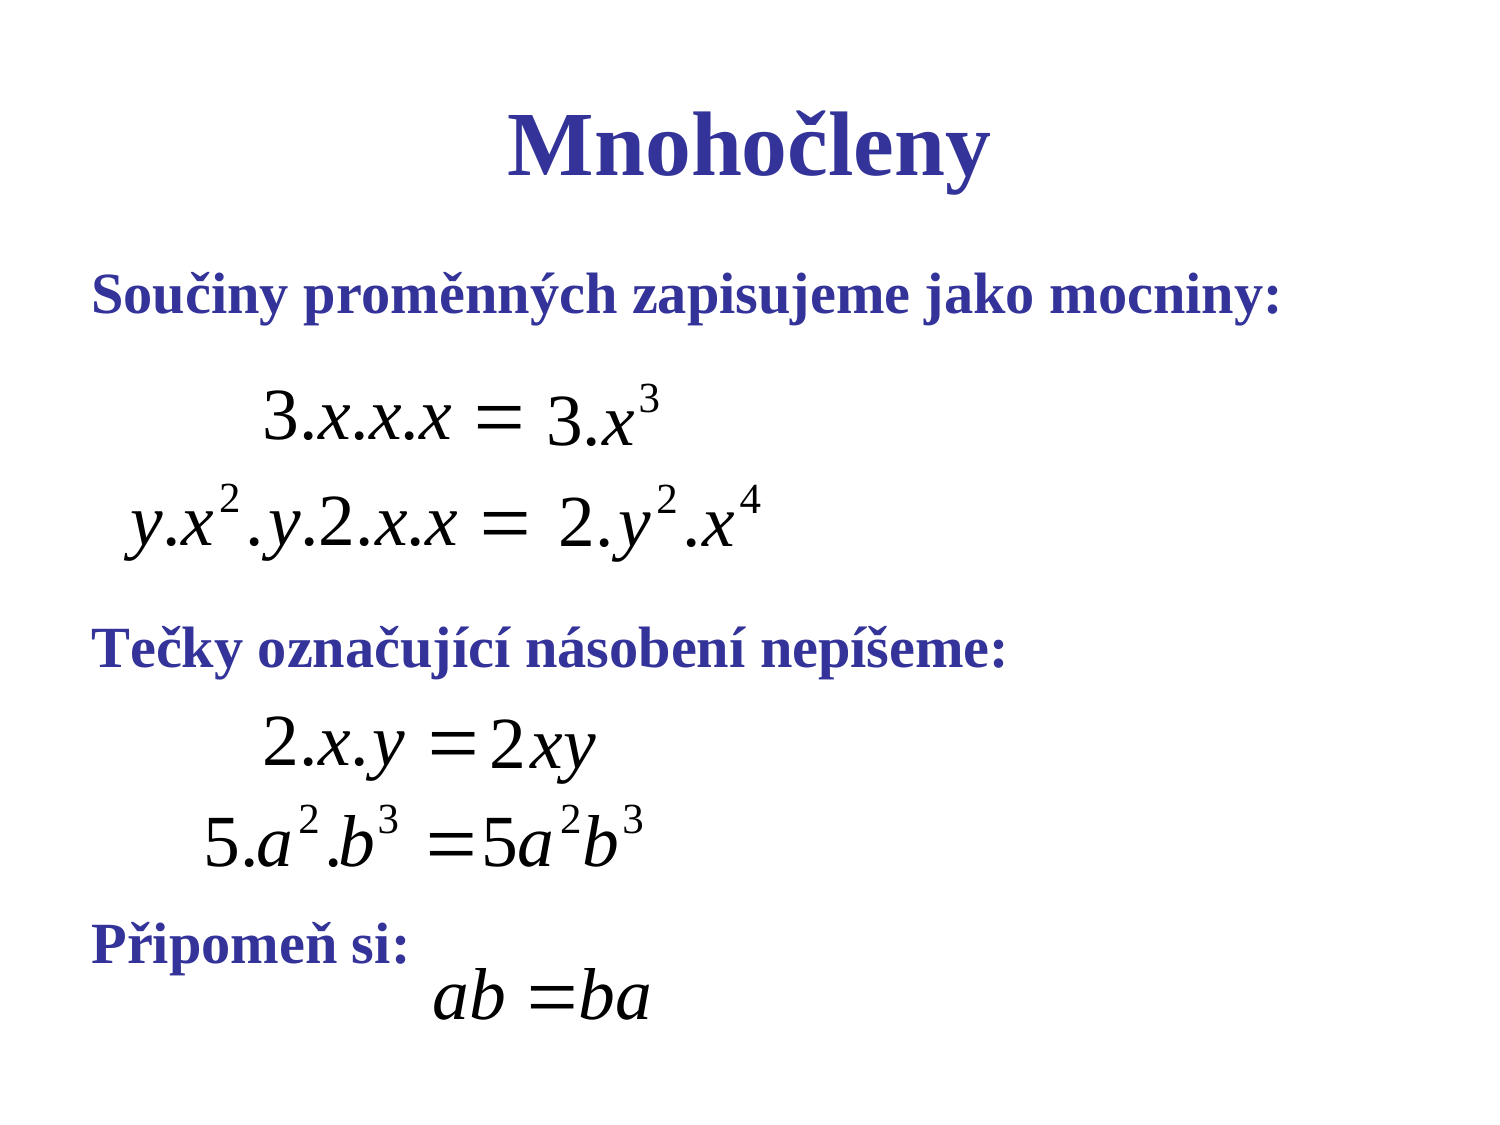

Mnohočleny
Součiny proměnných zapisujeme jako mocniny:
Tečky označující násobení nepíšeme:
Připomeň si: